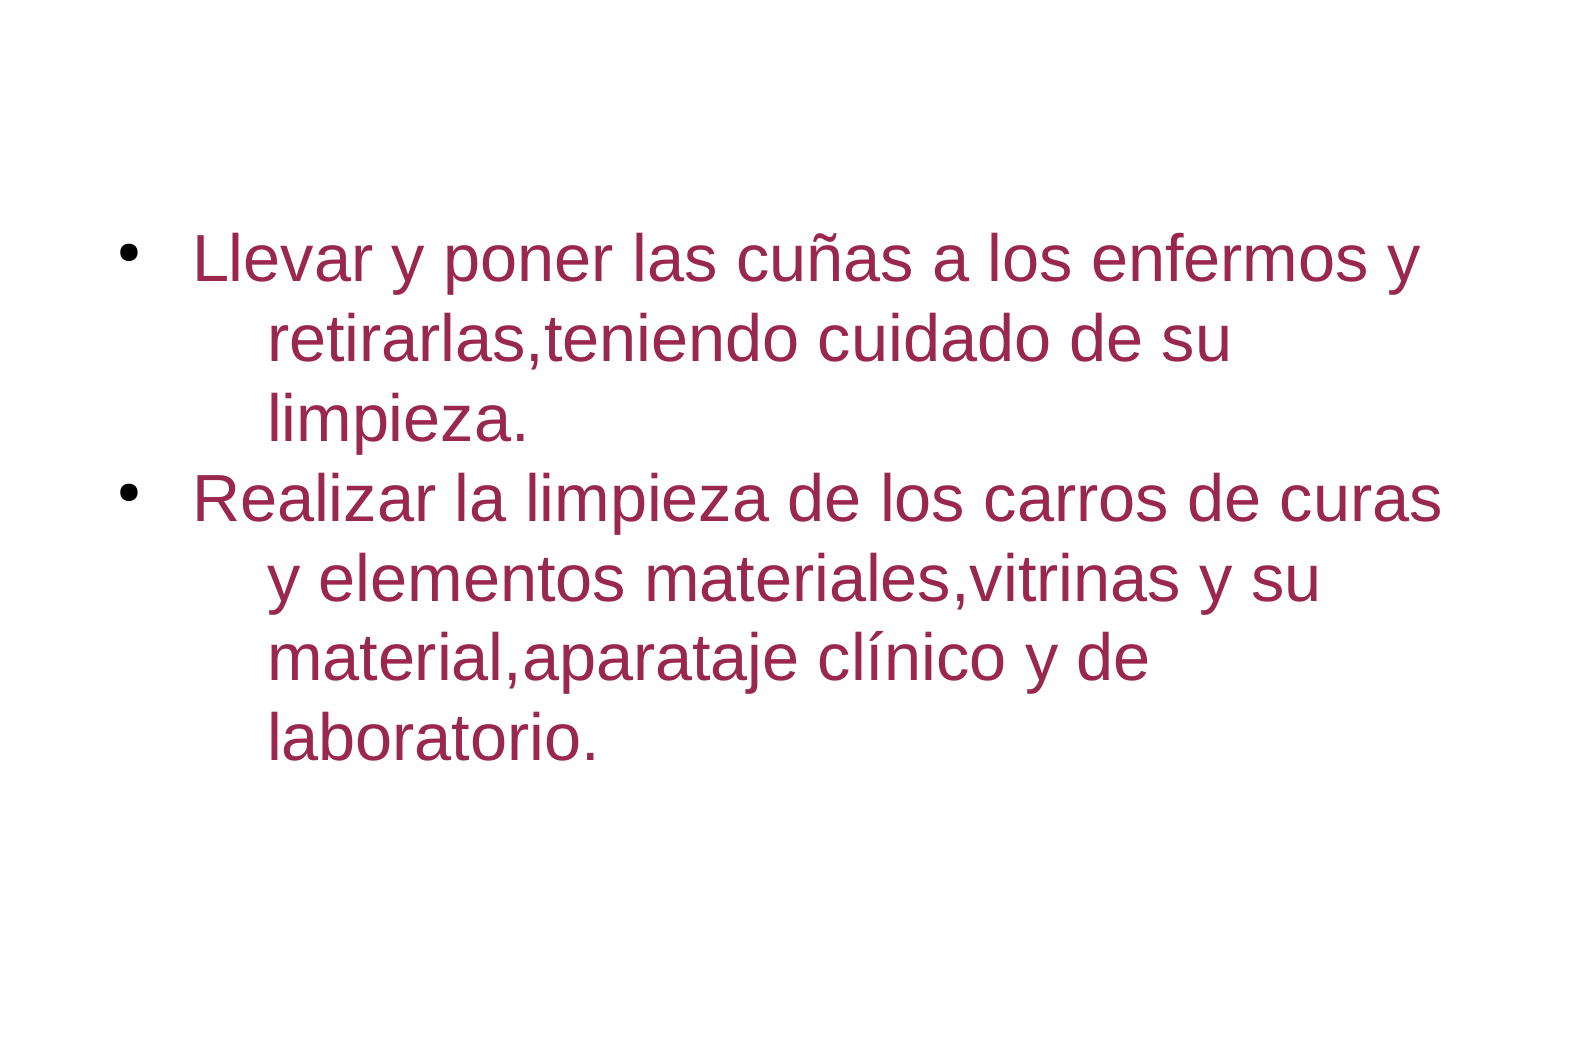

# Llevar y poner las cuñas a los enfermos y retirarlas,teniendo cuidado de su limpieza.
Realizar la limpieza de los carros de curas y elementos materiales,vitrinas y su material,aparataje clínico y de laboratorio.